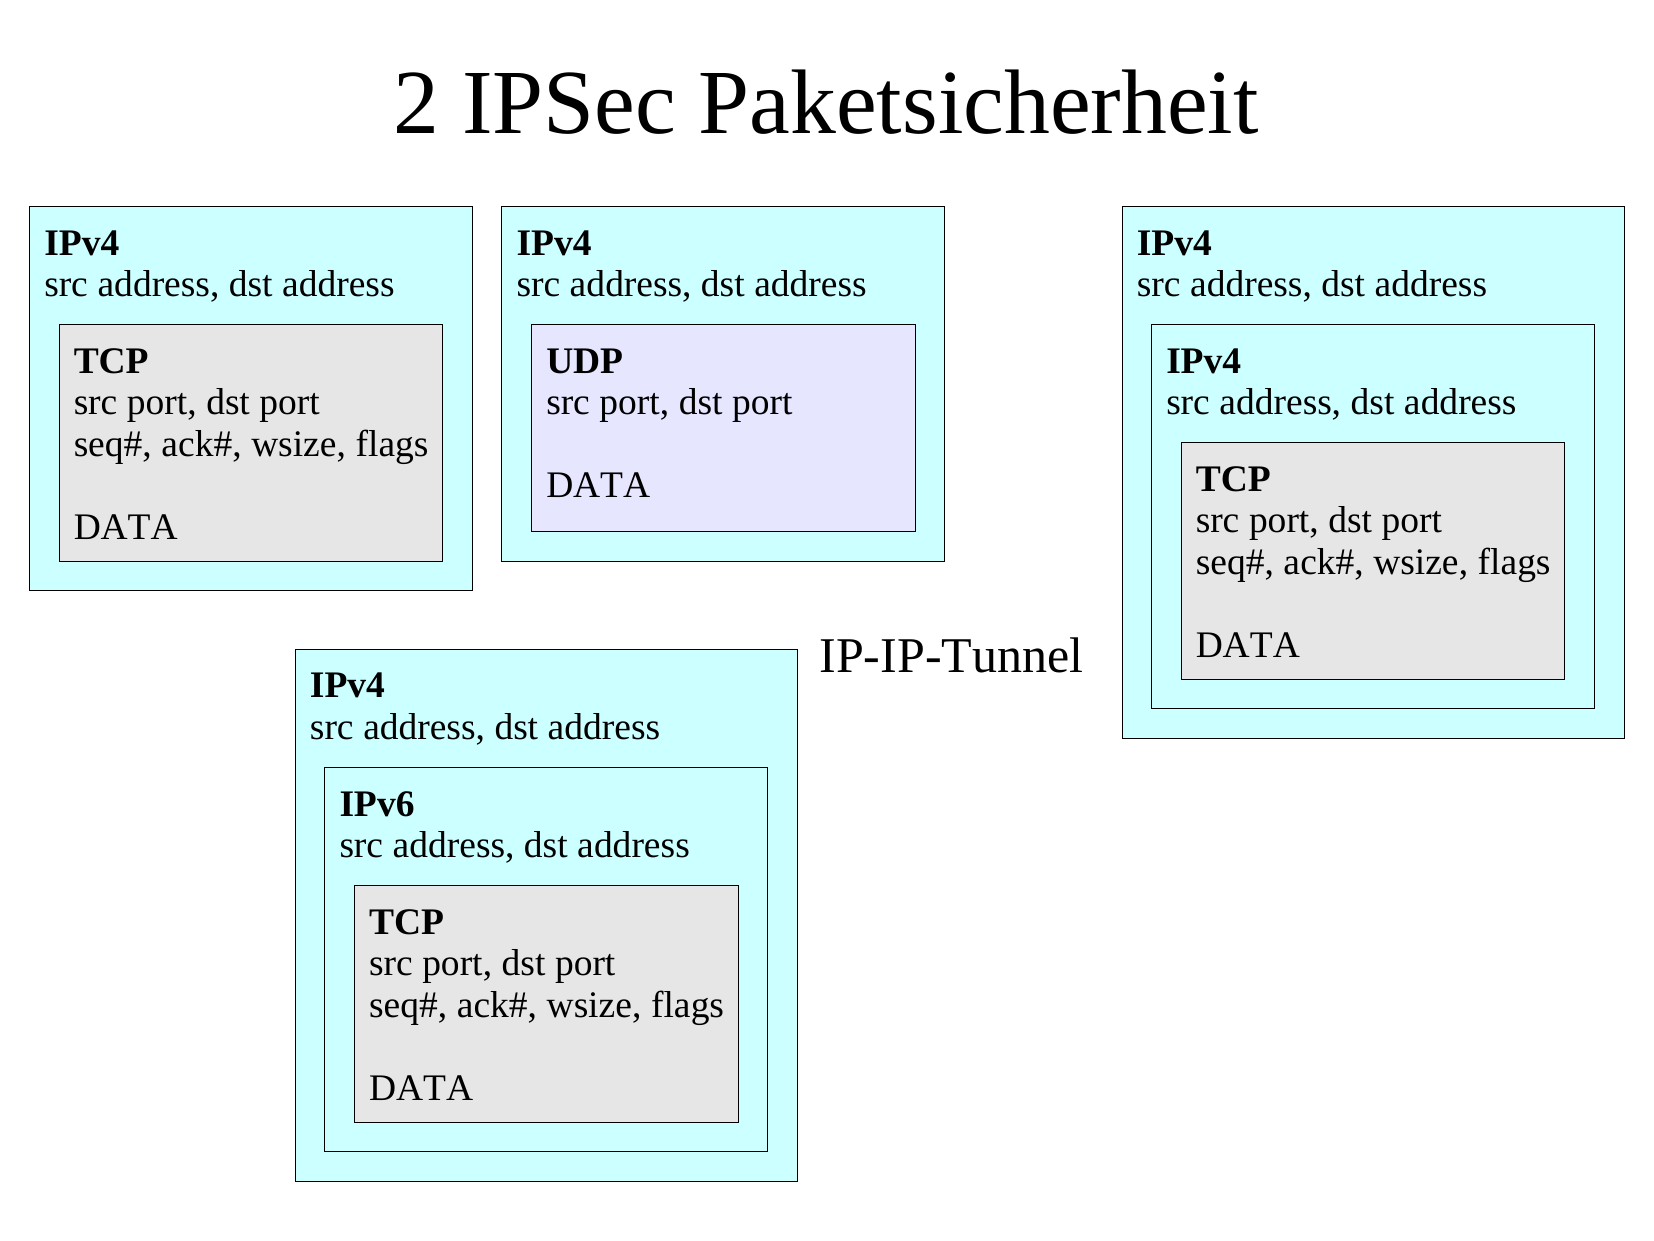

# 2 IPSec Paketsicherheit
IPv4
src address, dst address
TCP
src port, dst port
seq#, ack#, wsize, flags
DATA
IPv4
src address, dst address
TCP
src port, dst port
seq#, ack#, wsize, flags
DATA
IPv4
src address, dst address
UDP
src port, dst port
DATA
IPv4
src address, dst address
IPv4
src address, dst address
TCP
src port, dst port
seq#, ack#, wsize, flags
DATA
IP-IP-Tunnel
IPv4
src address, dst address
IPv6
src address, dst address
TCP
src port, dst port
seq#, ack#, wsize, flags
DATA